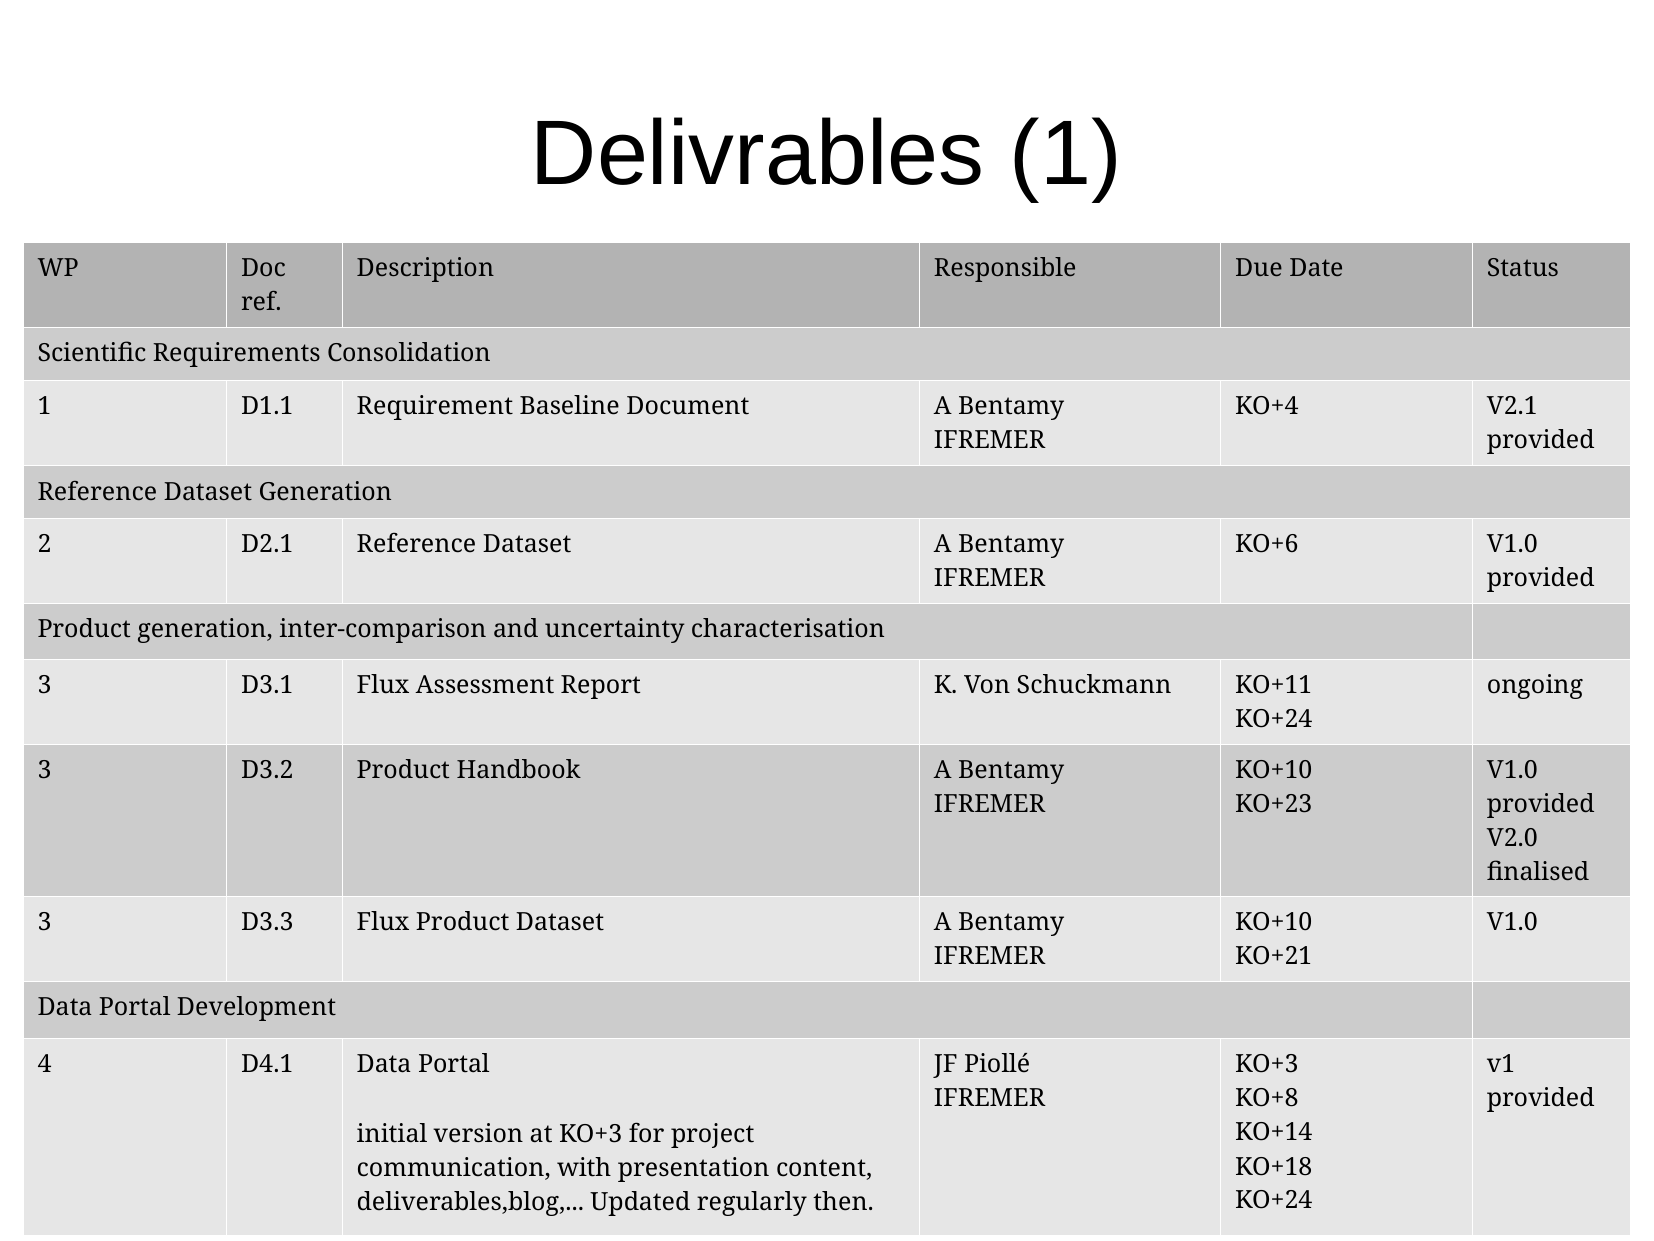

# Delivrables (1)
| WP | Doc ref. | Description | Responsible | Due Date | Status |
| --- | --- | --- | --- | --- | --- |
| Scientific Requirements Consolidation | | | | | |
| 1 | D1.1 | Requirement Baseline Document | A Bentamy IFREMER | KO+4 | V2.1 provided |
| Reference Dataset Generation | | | | | |
| 2 | D2.1 | Reference Dataset | A Bentamy IFREMER | KO+6 | V1.0 provided |
| Product generation, inter-comparison and uncertainty characterisation | | | | | |
| 3 | D3.1 | Flux Assessment Report | K. Von Schuckmann | KO+11 KO+24 | ongoing |
| 3 | D3.2 | Product Handbook | A Bentamy IFREMER | KO+10 KO+23 | V1.0 provided V2.0 finalised |
| 3 | D3.3 | Flux Product Dataset | A Bentamy IFREMER | KO+10 KO+21 | V1.0 |
| Data Portal Development | | | | | |
| 4 | D4.1 | Data Portal initial version at KO+3 for project communication, with presentation content, deliverables,blog,... Updated regularly then. | JF Piollé IFREMER | KO+3 KO+8 KO+14 KO+18 KO+24 | v1 provided |